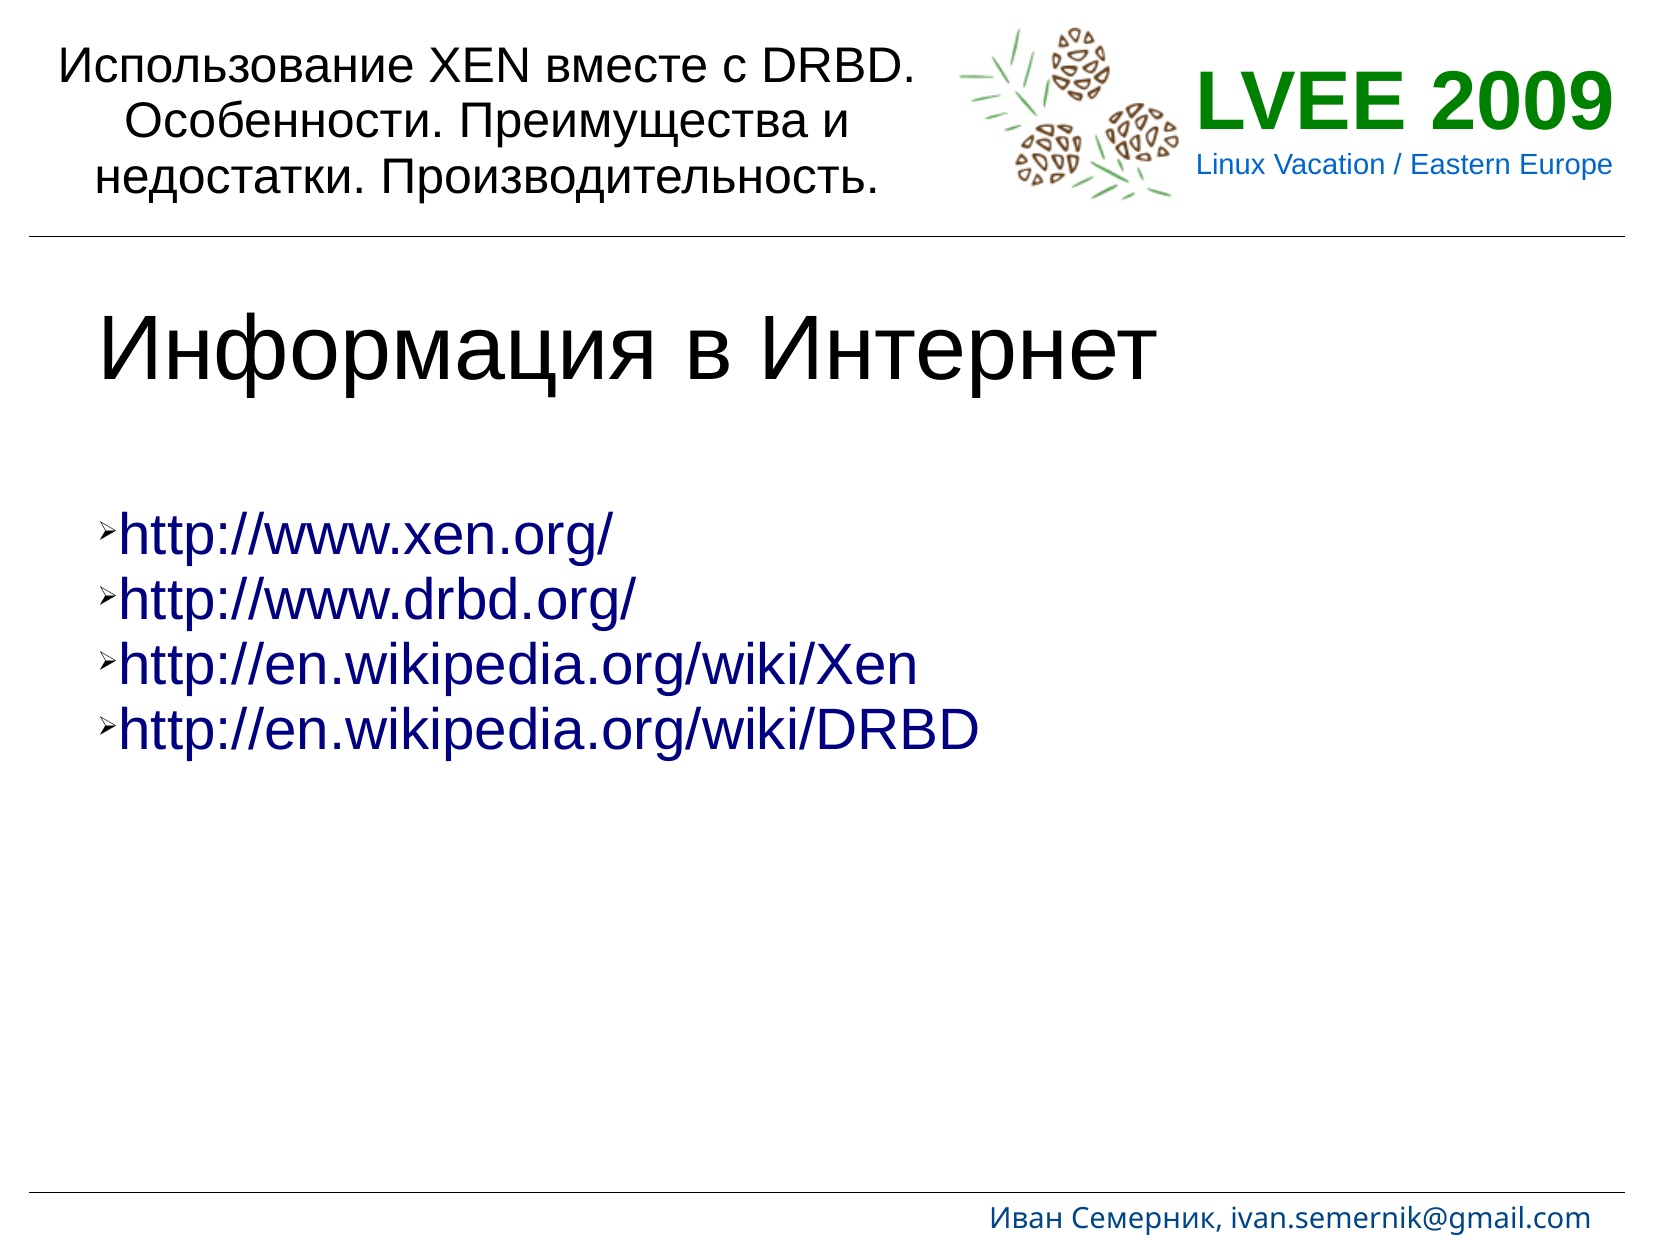

Использование XEN вместе с DRBD. Особенности. Преимущества и недостатки. Производительность.
LVEE 2009
Linux Vacation / Eastern Europe
Информация в Интернет
http://www.xen.org/
http://www.drbd.org/
http://en.wikipedia.org/wiki/Xen
http://en.wikipedia.org/wiki/DRBD
Иван Семерник, ivan.semernik@gmail.com